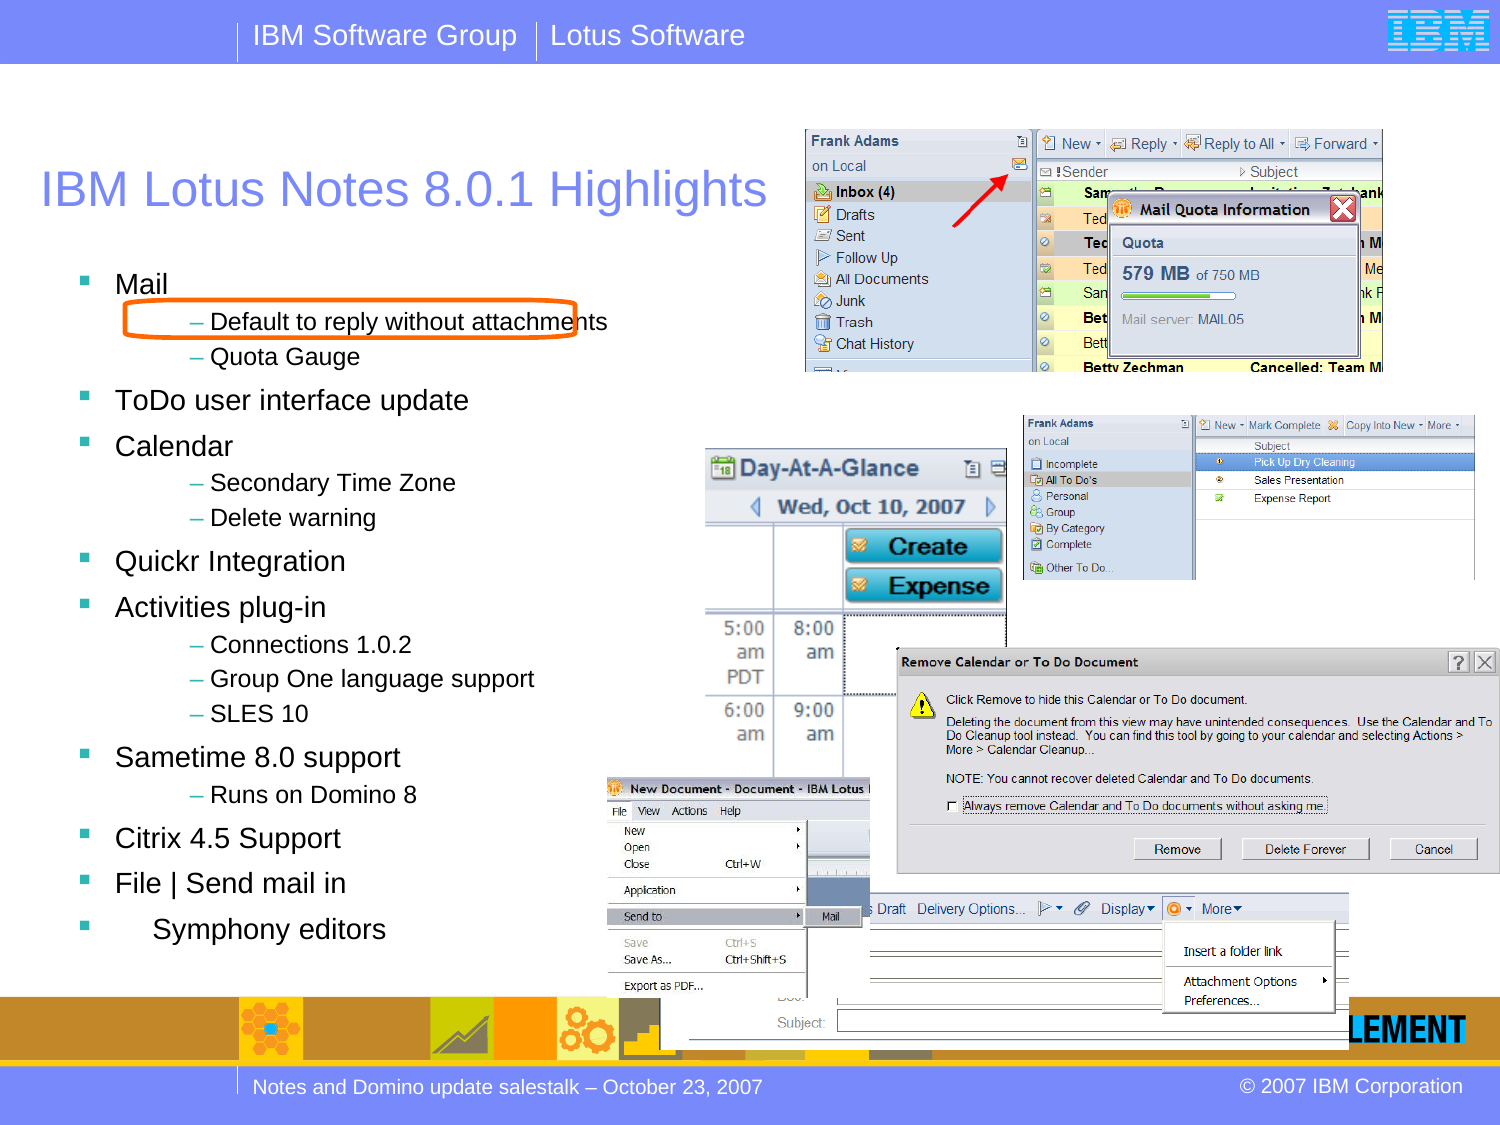

# IBM Lotus Notes 8.0.1 Highlights
Mail
Default to reply without attachments
Quota Gauge
ToDo user interface update
Calendar
Secondary Time Zone
Delete warning
Quickr Integration
Activities plug-in
Connections 1.0.2
Group One language support
SLES 10
Sametime 8.0 support
Runs on Domino 8
Citrix 4.5 Support
File | Send mail in
	Symphony editors